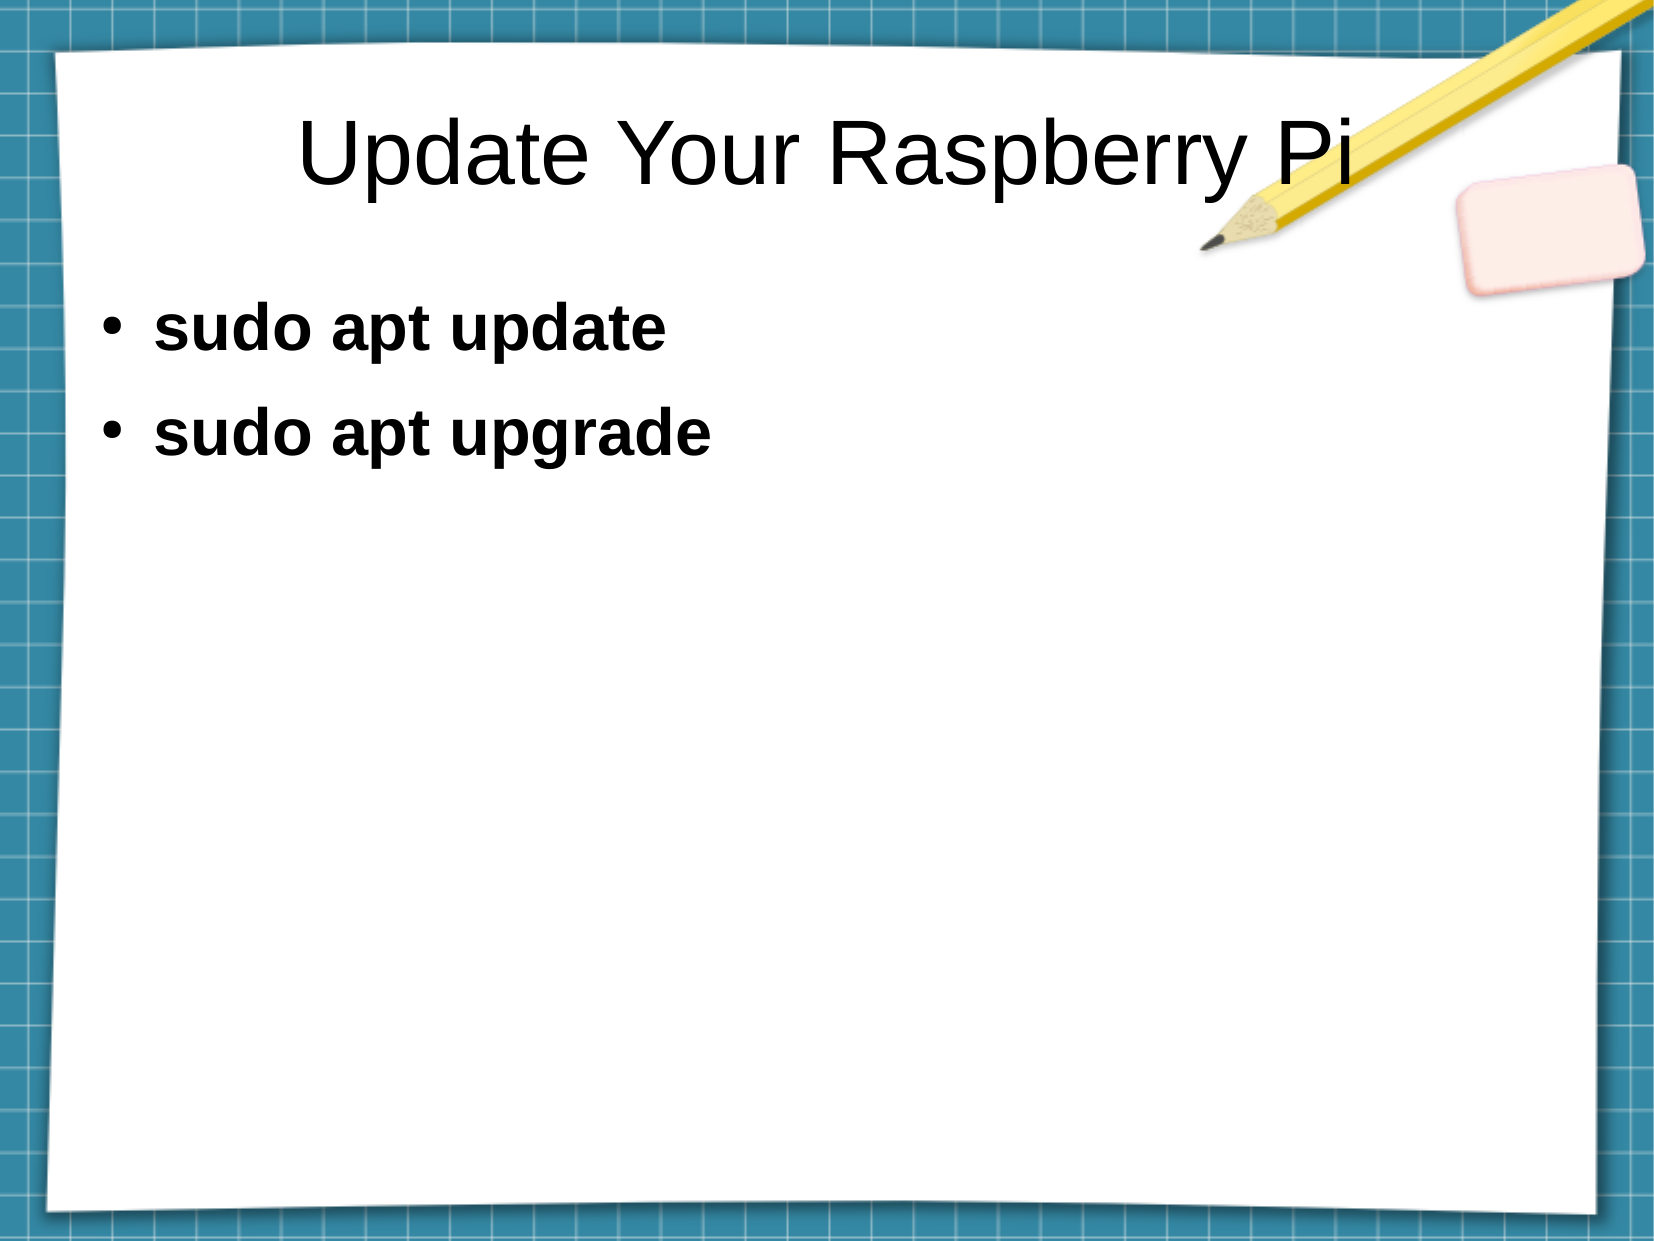

# Update Your Raspberry Pi
sudo apt update
sudo apt upgrade